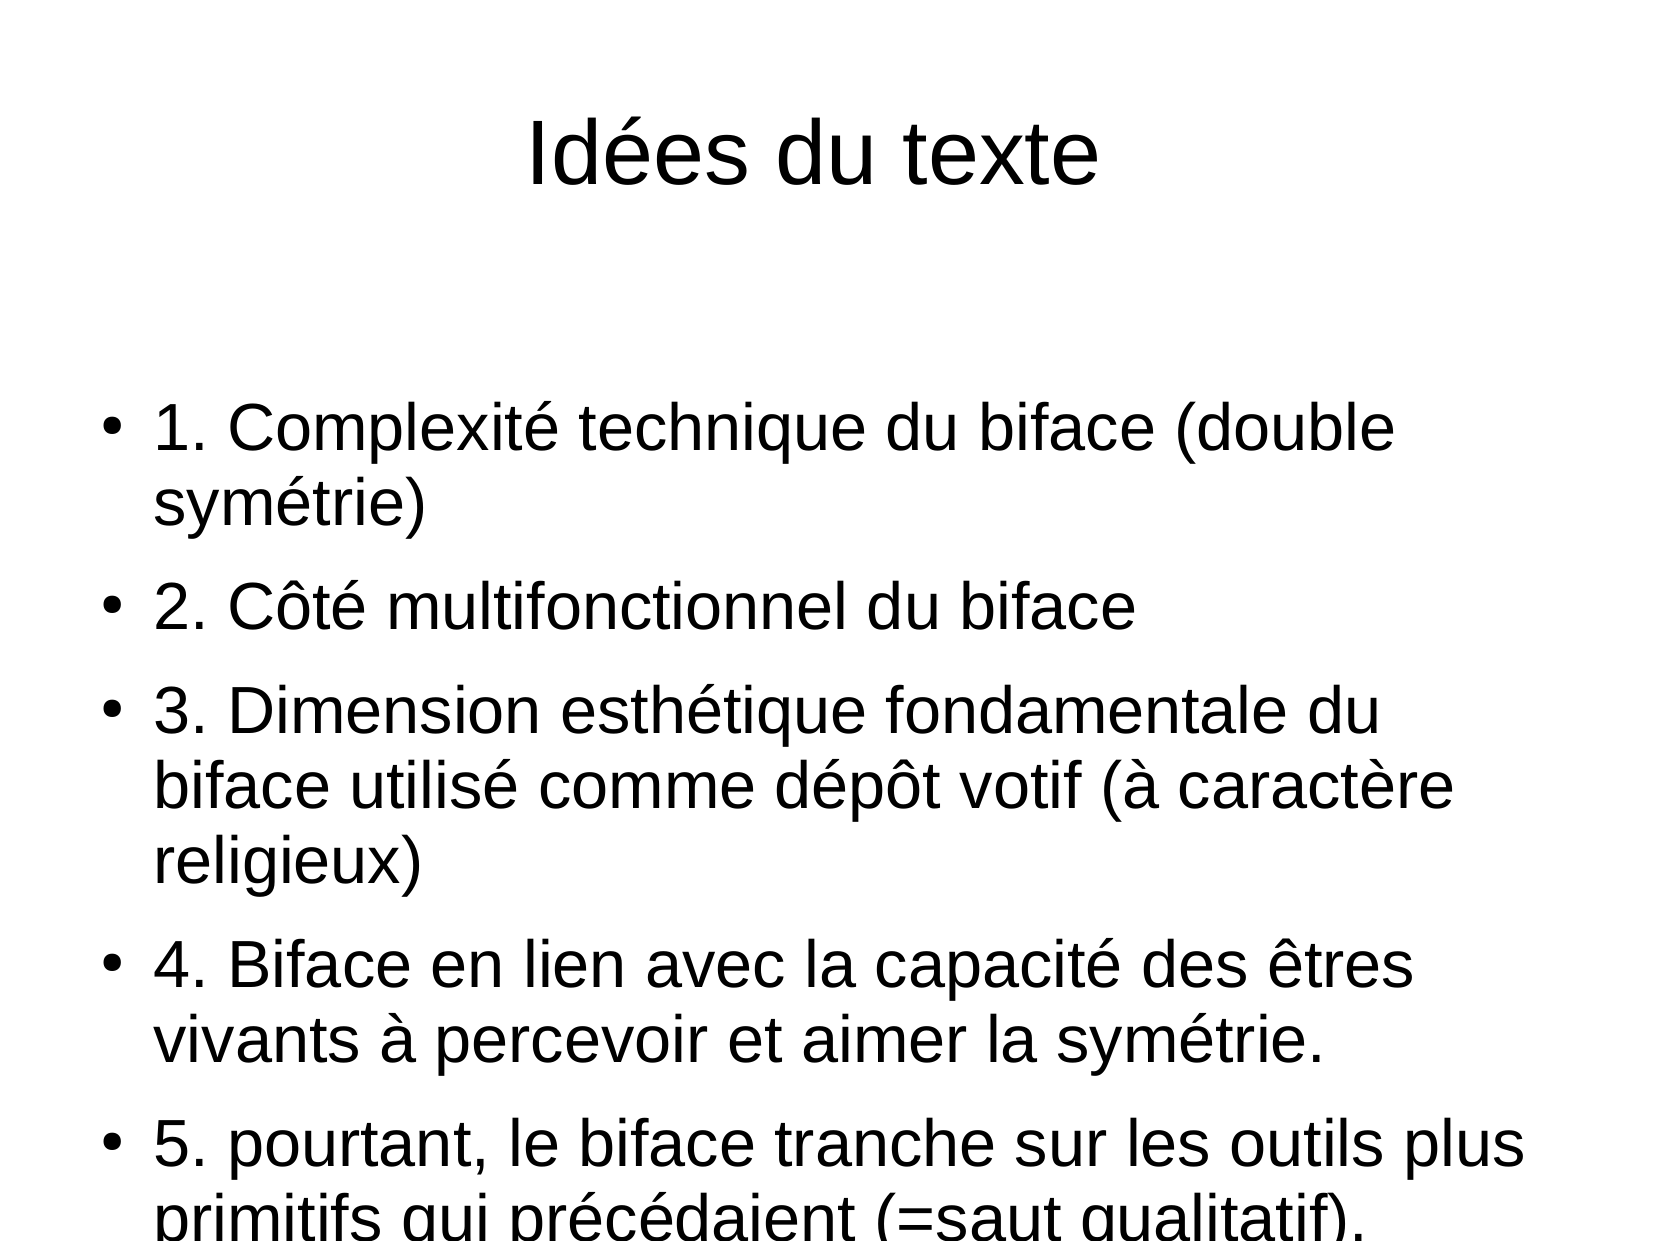

# Idées du texte
1. Complexité technique du biface (double symétrie)
2. Côté multifonctionnel du biface
3. Dimension esthétique fondamentale du biface utilisé comme dépôt votif (à caractère religieux)
4. Biface en lien avec la capacité des êtres vivants à percevoir et aimer la symétrie.
5. pourtant, le biface tranche sur les outils plus primitifs qui précédaient (=saut qualitatif).
6. Dimension mimétique : imitation de la symétrie existant dans le monde naturel (biface et amande).
7. De la nature sont extraits des rapports mathématiques constants (proportion de 1, 5).